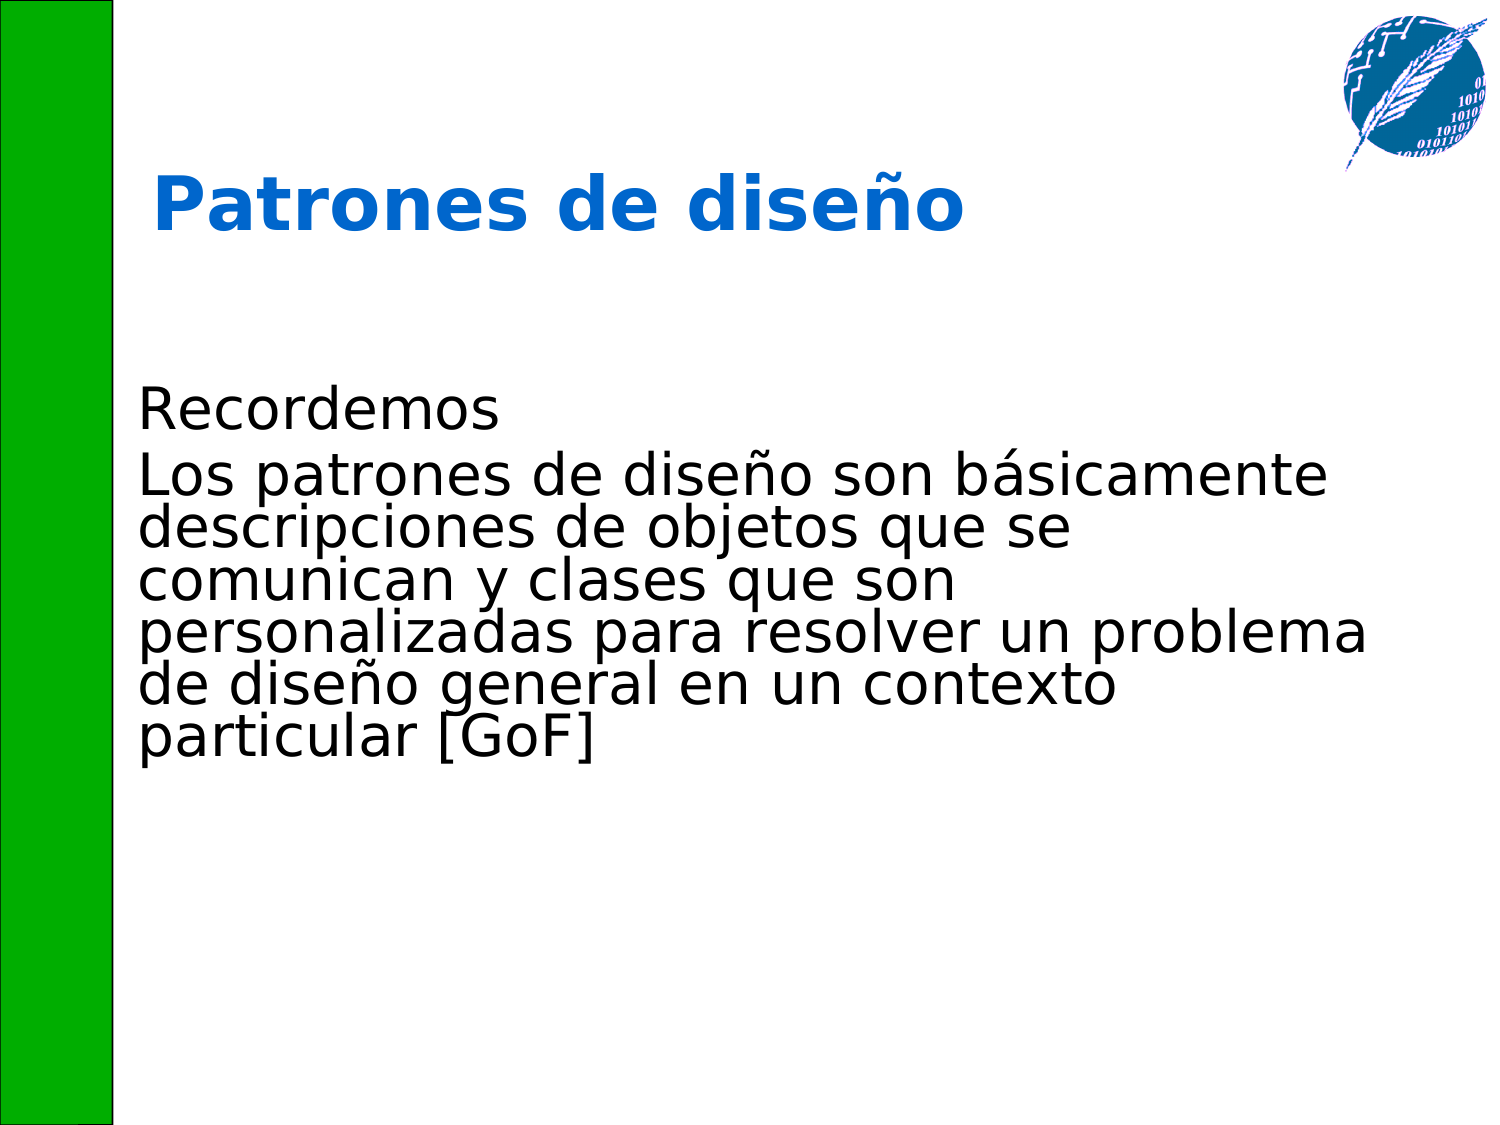

# Patrones de diseño
Recordemos
Los patrones de diseño son básicamente descripciones de objetos que se comunican y clases que son personalizadas para resolver un problema de diseño general en un contexto particular [GoF]